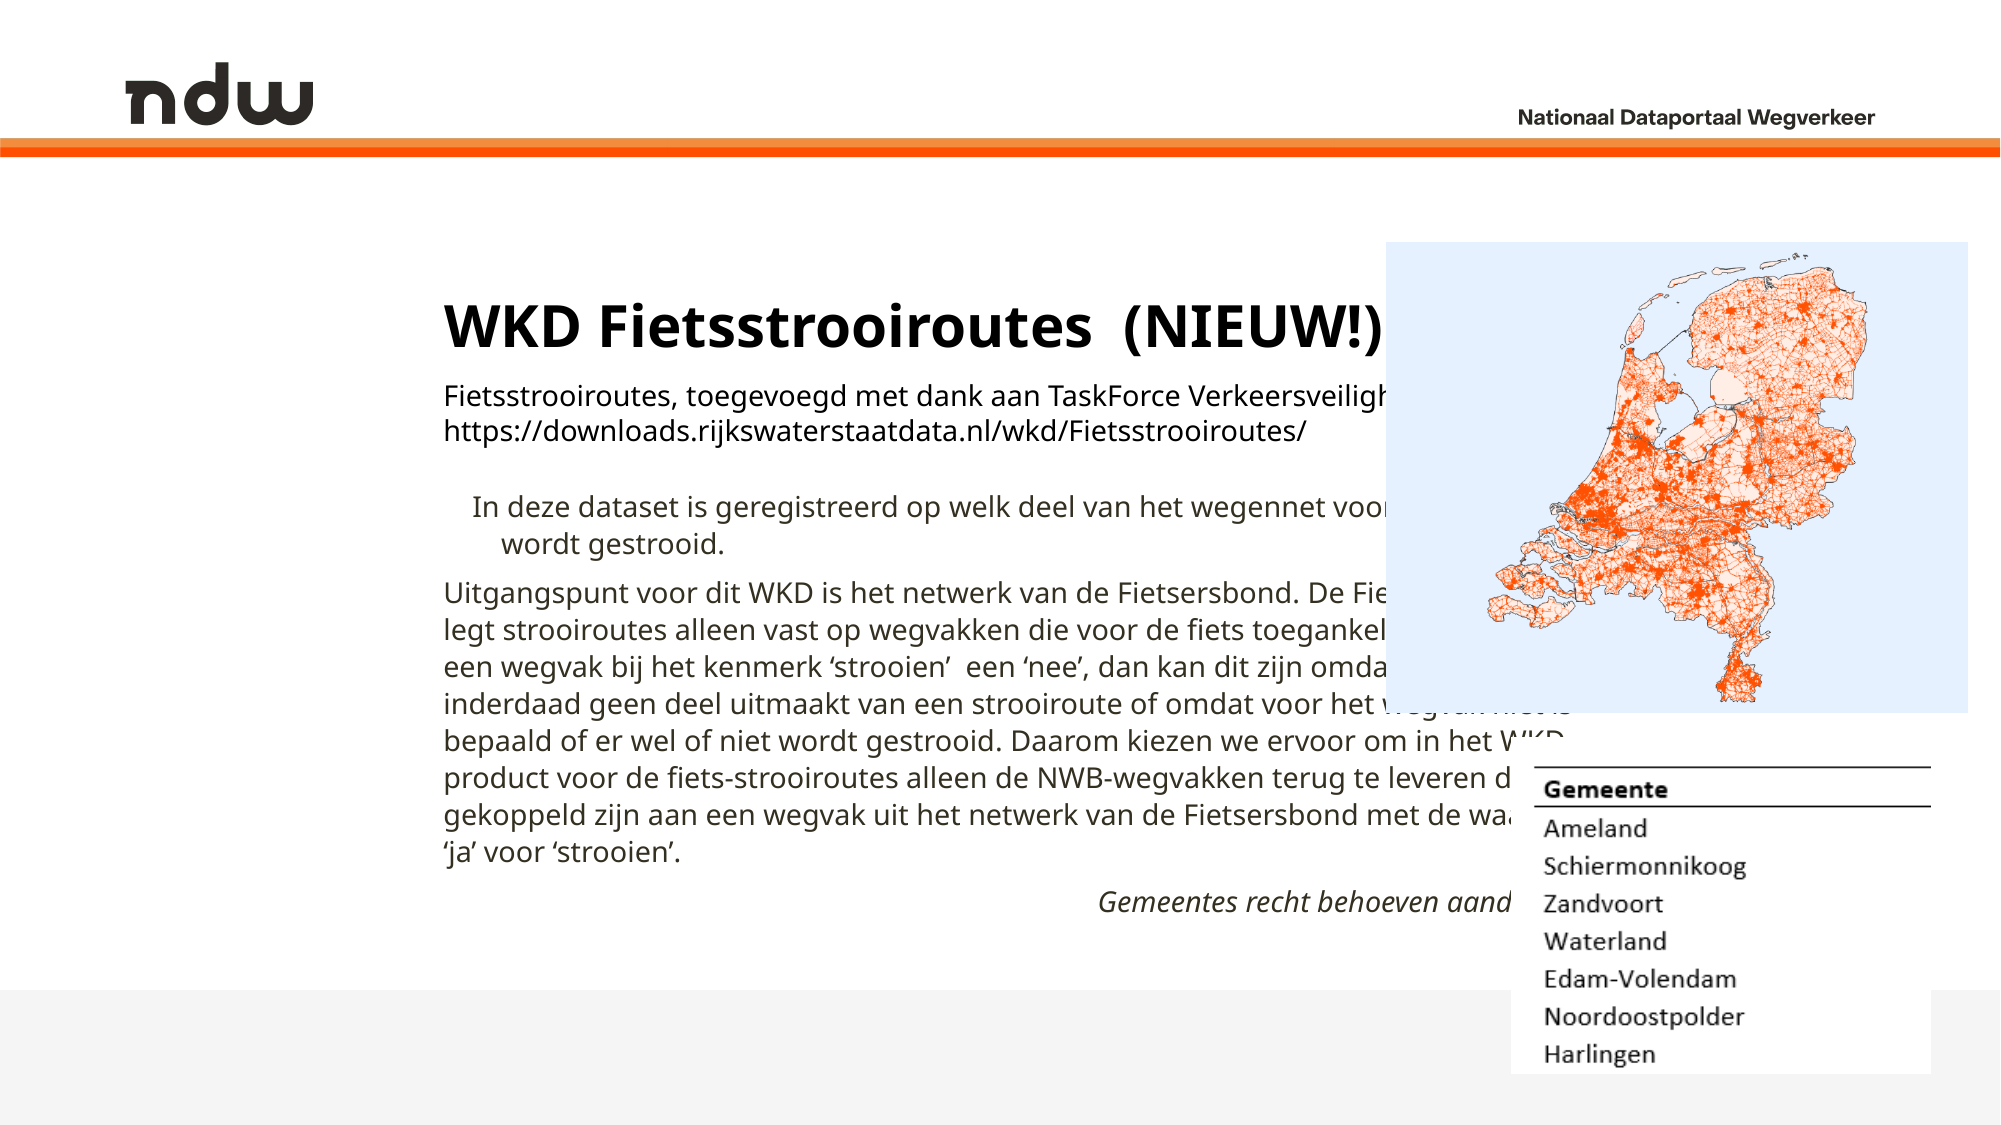

WKD Fietsstrooiroutes (NIEUW!)
# Fietsstrooiroutes, toegevoegd met dank aan TaskForce Verkeersveiligheid
https://downloads.rijkswaterstaatdata.nl/wkd/Fietsstrooiroutes/
In deze dataset is geregistreerd op welk deel van het wegennet voor fietsers wordt gestrooid.
Uitgangspunt voor dit WKD is het netwerk van de Fietsersbond. De Fietsersbond legt strooiroutes alleen vast op wegvakken die voor de fiets toegankelijk zijn. Heeft een wegvak bij het kenmerk ‘strooien’ een ‘nee’, dan kan dit zijn omdat het wegvak inderdaad geen deel uitmaakt van een strooiroute of omdat voor het wegvak niet is bepaald of er wel of niet wordt gestrooid. Daarom kiezen we ervoor om in het WKD-product voor de fiets-strooiroutes alleen de NWB-wegvakken terug te leveren die gekoppeld zijn aan een wegvak uit het netwerk van de Fietsersbond met de waarde ‘ja’ voor ‘strooien’.
 Gemeentes recht behoeven aandacht